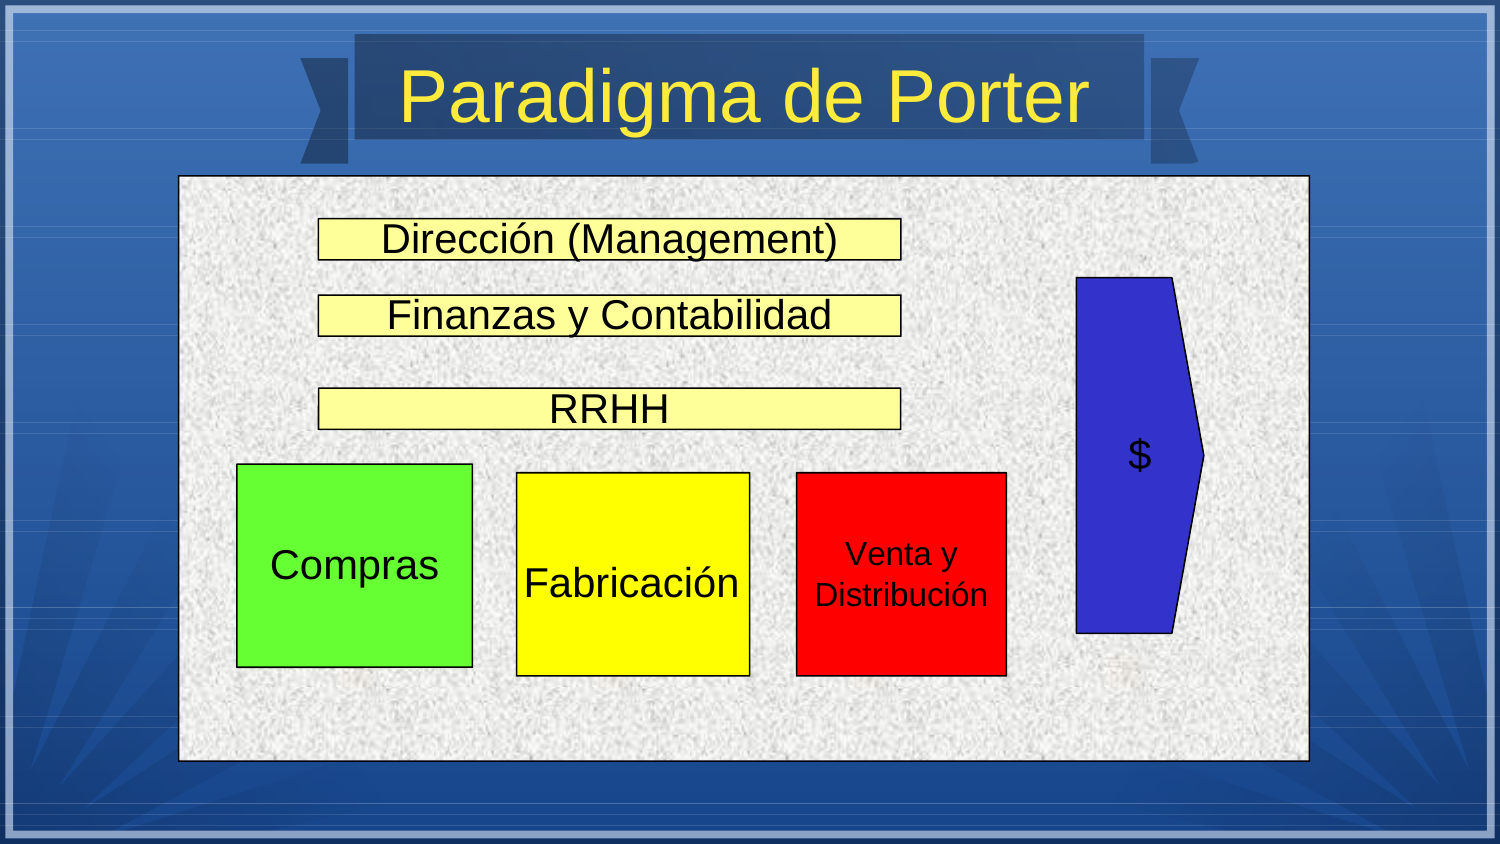

Paradigma de Porter
Dirección (Management)
Finanzas y Contabilidad
RRHH
$
Compras
Venta y
Distribución
Fabricación